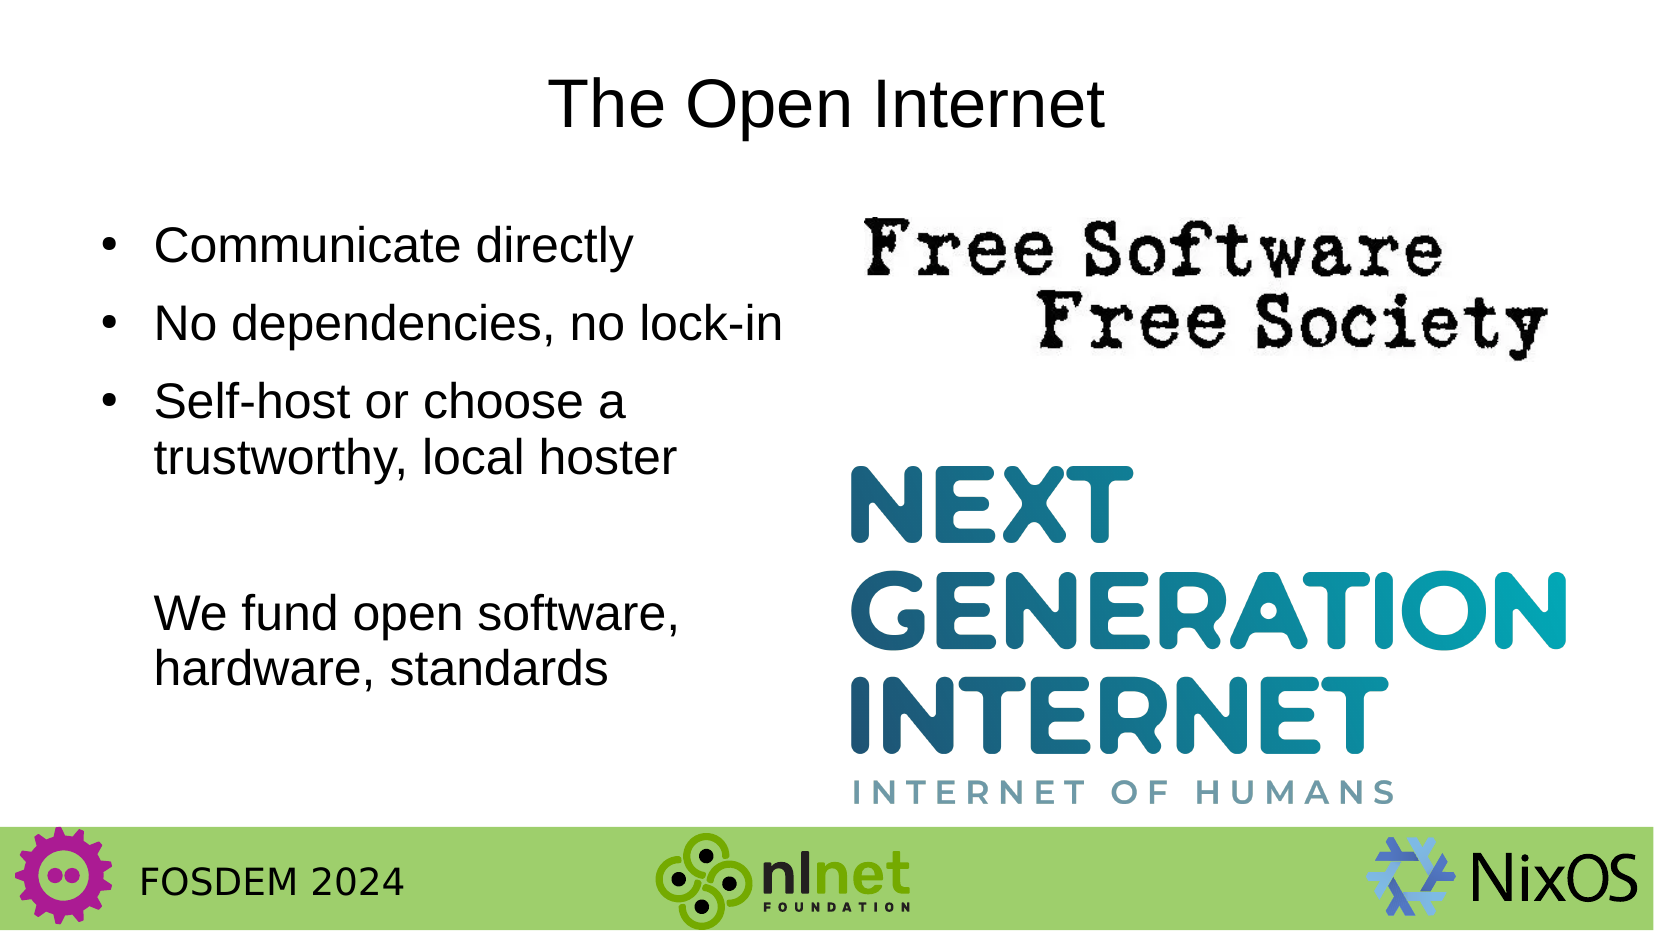

# The Open Internet
Communicate directly
No dependencies, no lock-in
Self-host or choose a trustworthy, local hoster
We fund open software, hardware, standards